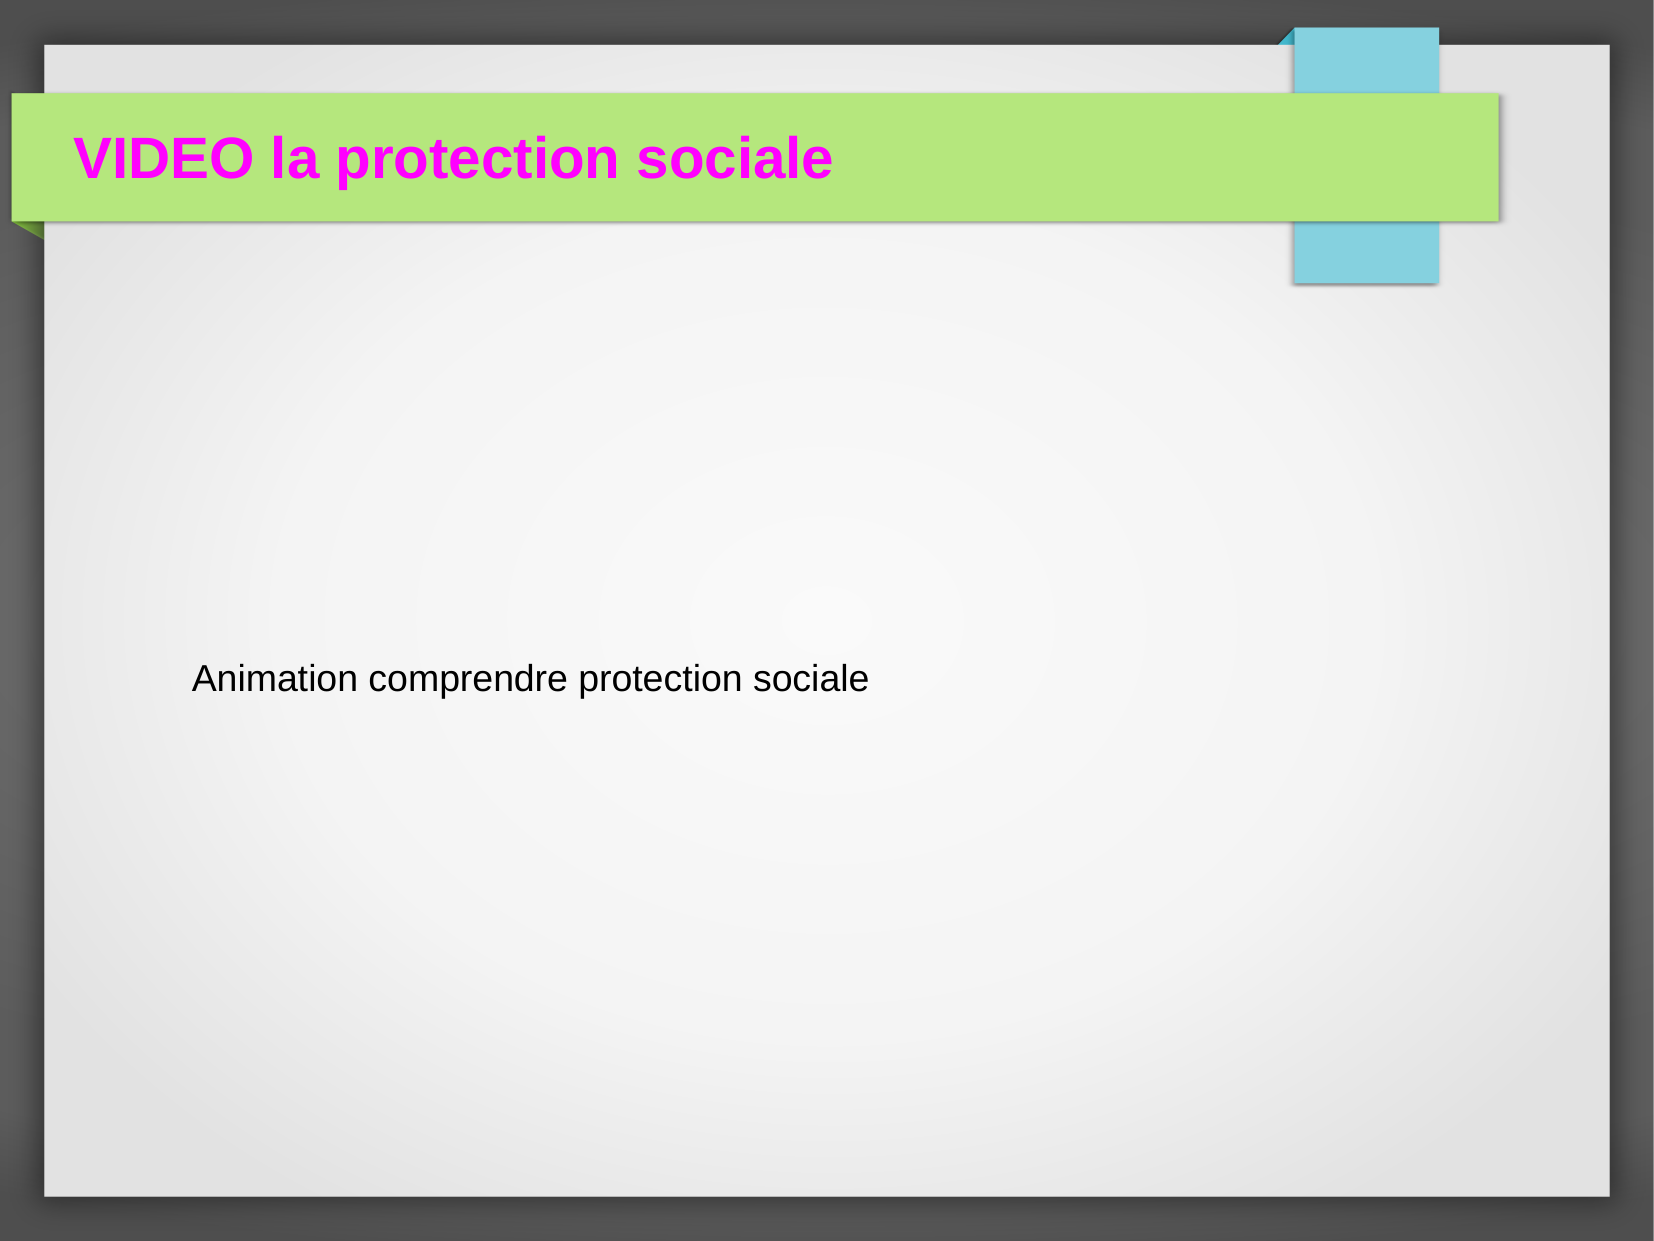

VIDEO la protection sociale
Animation comprendre protection sociale